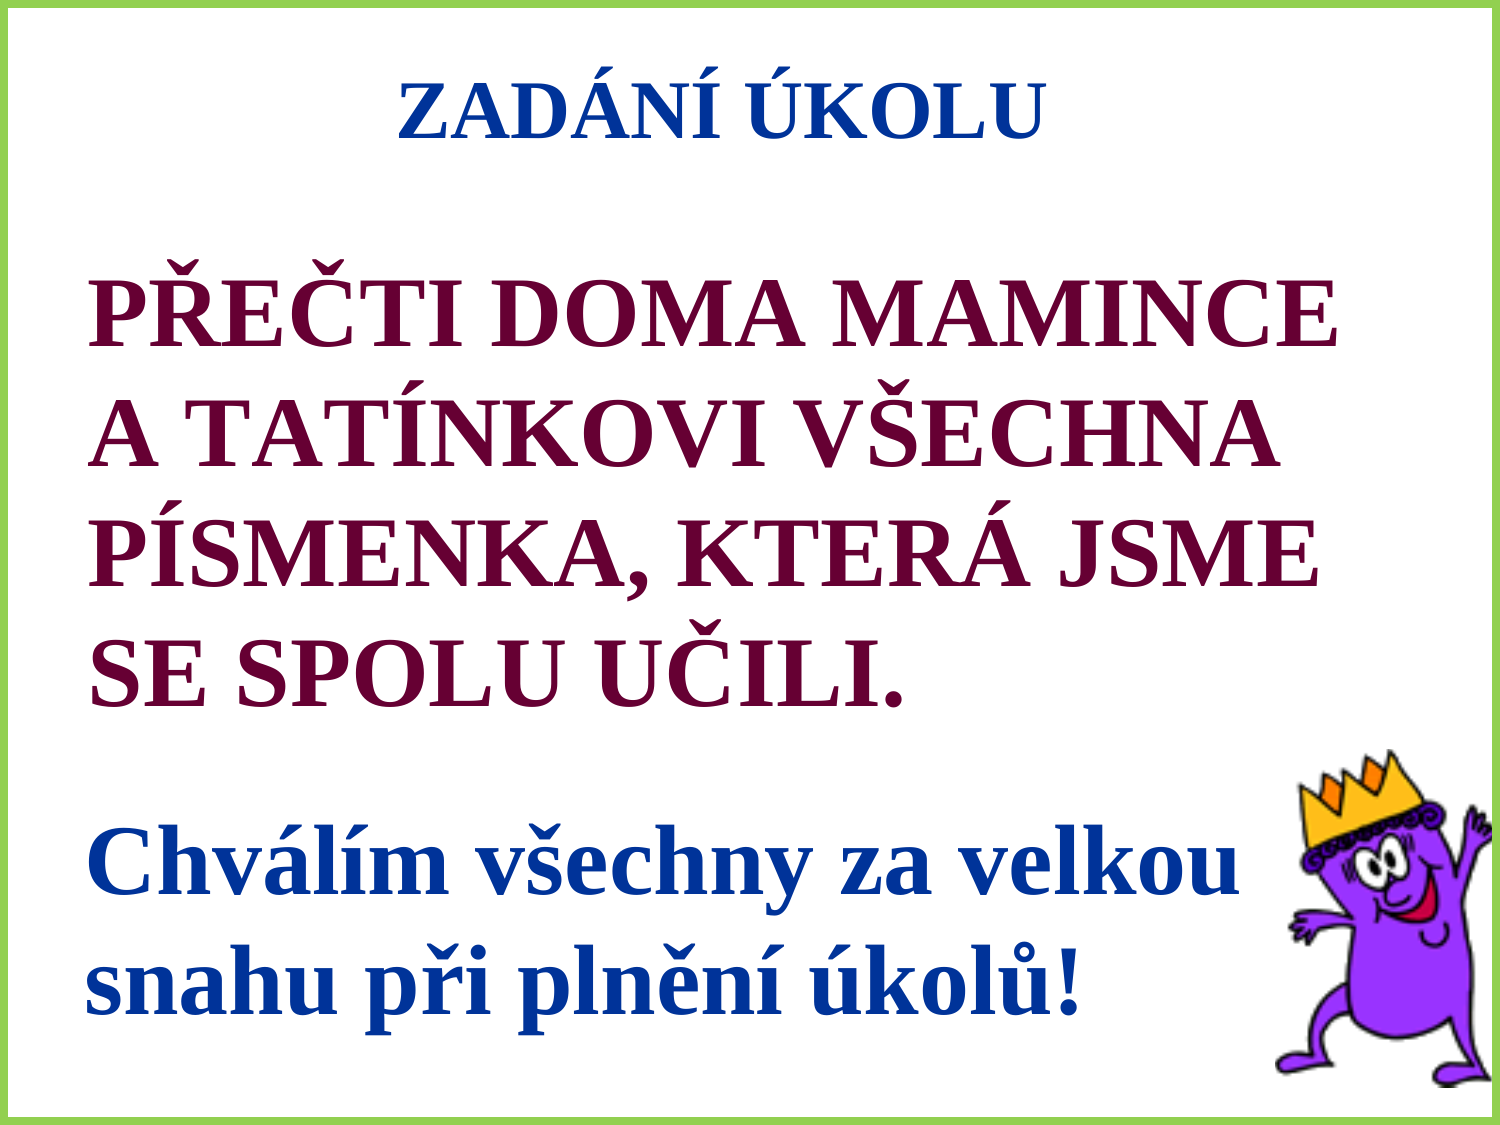

# ZADÁNÍ ÚKOLU
PŘEČTI DOMA MAMINCE
A TATÍNKOVI VŠECHNA
PÍSMENKA, KTERÁ JSME
SE SPOLU UČILI.
Chválím všechny za velkou
snahu při plnění úkolů!